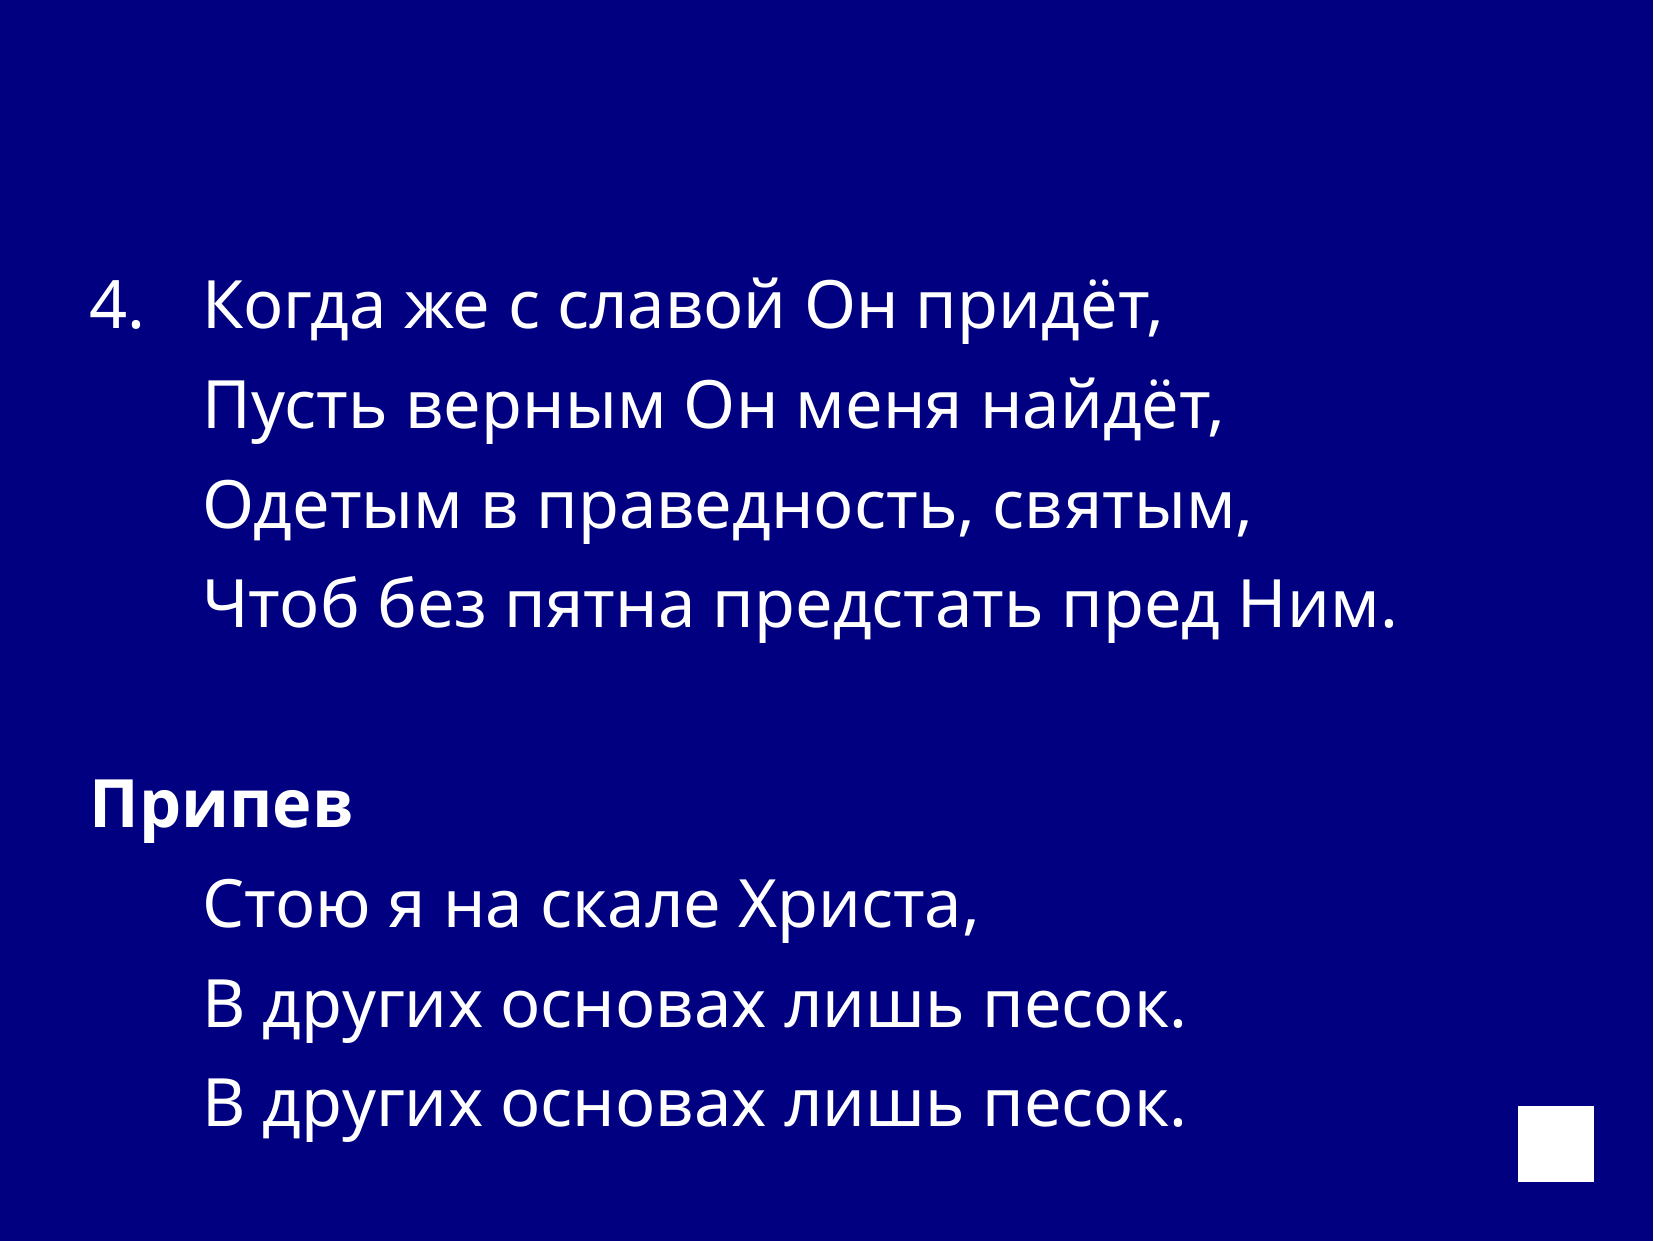

4.	Когда же с славой Он придёт,
	Пусть верным Он меня найдёт,
	Одетым в праведность, святым,
	Чтоб без пятна предстать пред Ним.
Припев
	Стою я на скале Христа,
	В других основах лишь песок.
	В других основах лишь песок.